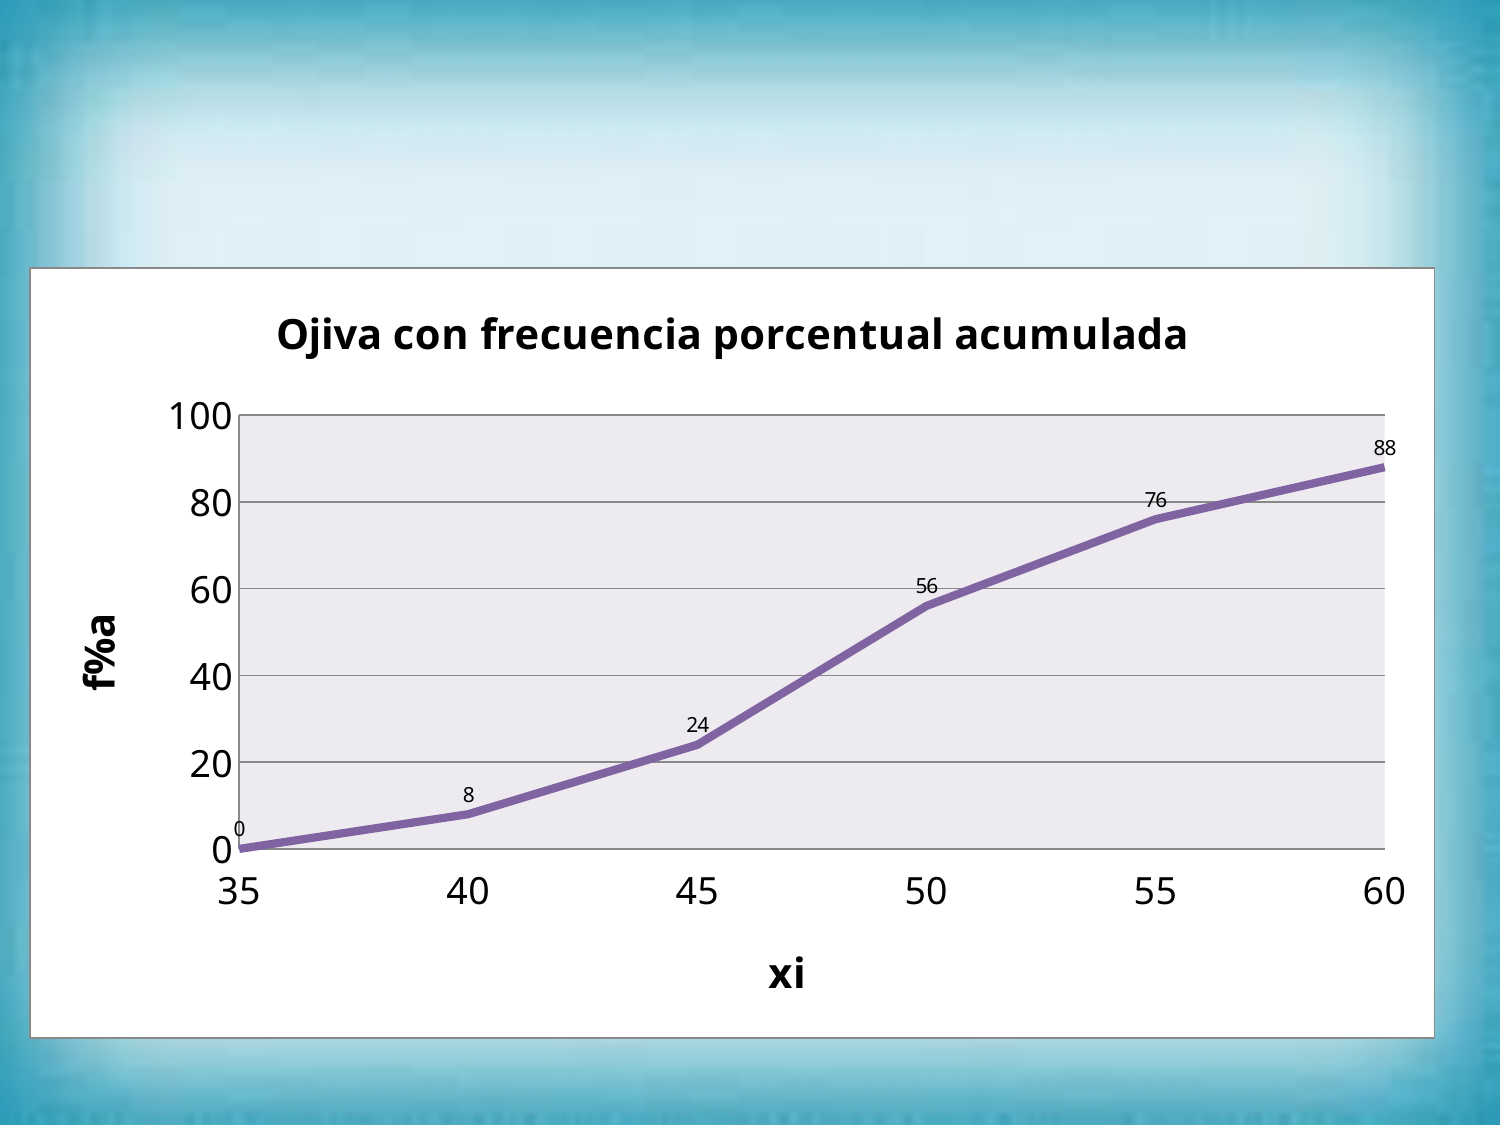

#
### Chart: Ojiva con frecuencia porcentual acumulada
| Category | Series1 |
|---|---|
| 35 | 0.0 |
| 40 | 8.0 |
| 45 | 24.0 |
| 50 | 56.0 |
| 55 | 76.0 |
| 60 | 88.0 |